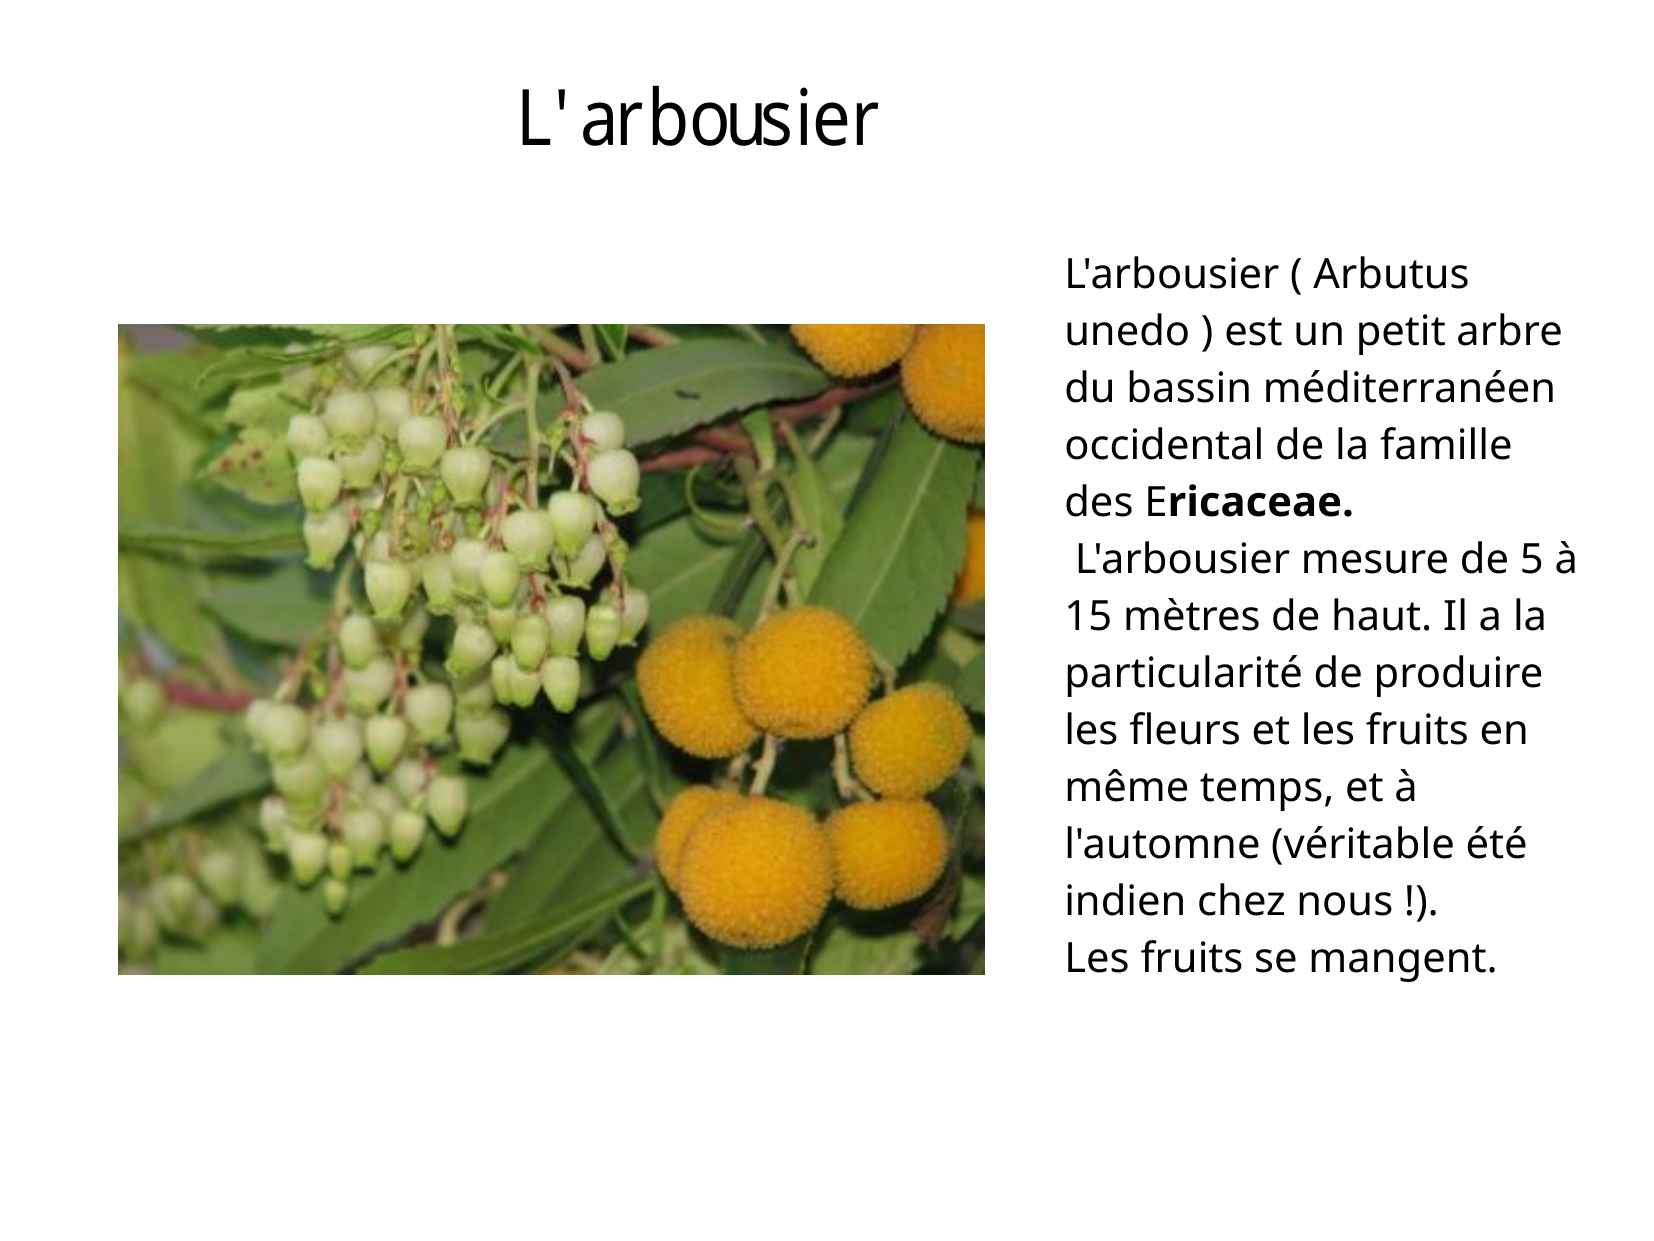

L'arbousier ( Arbutus unedo ) est un petit arbre du bassin méditerranéen occidental de la famille des Ericaceae.
 L'arbousier mesure de 5 à 15 mètres de haut. Il a la particularité de produire les fleurs et les fruits en même temps, et à l'automne (véritable été indien chez nous !).
Les fruits se mangent.